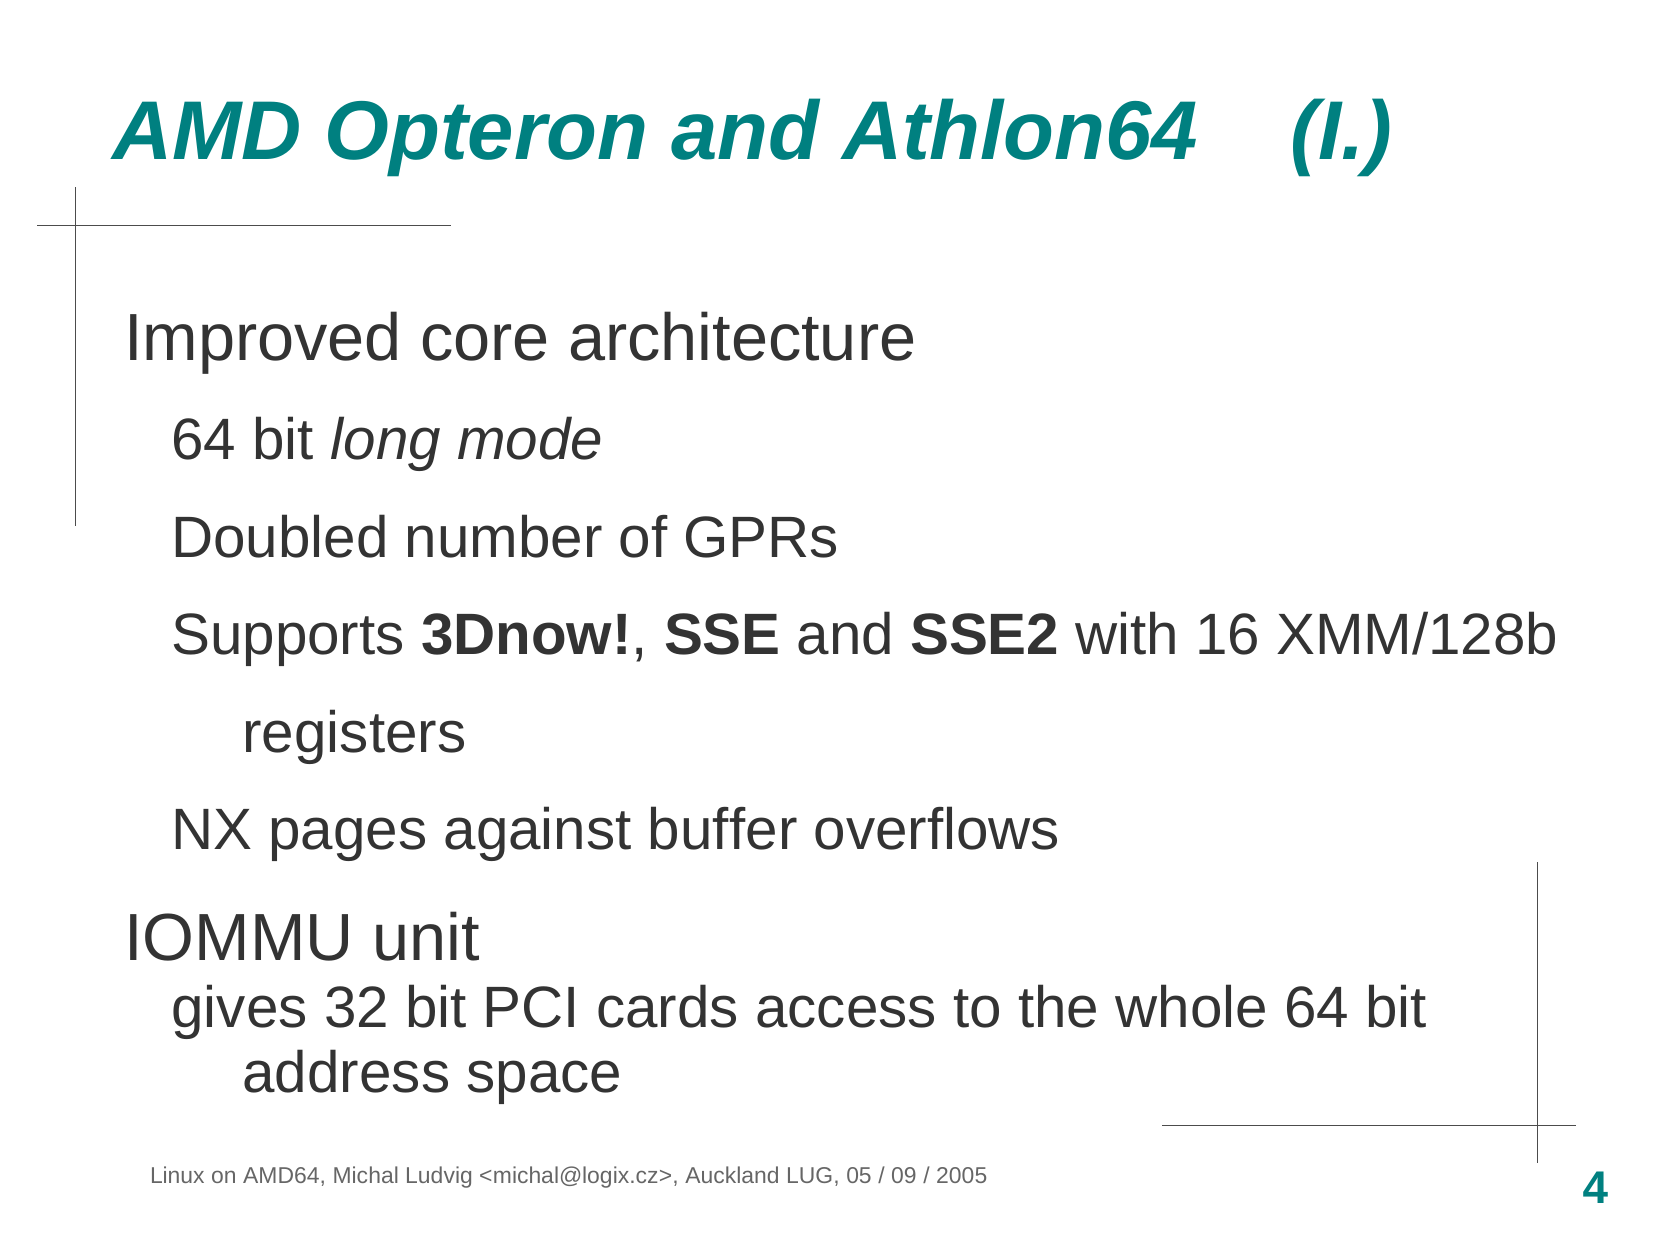

# AMD Opteron and Athlon64 (I.)
Improved core architecture
64 bit long mode
Doubled number of GPRs
Supports 3Dnow!, SSE and SSE2 with 16 XMM/128b registers
NX pages against buffer overflows
IOMMU unit
gives 32 bit PCI cards access to the whole 64 bit address space